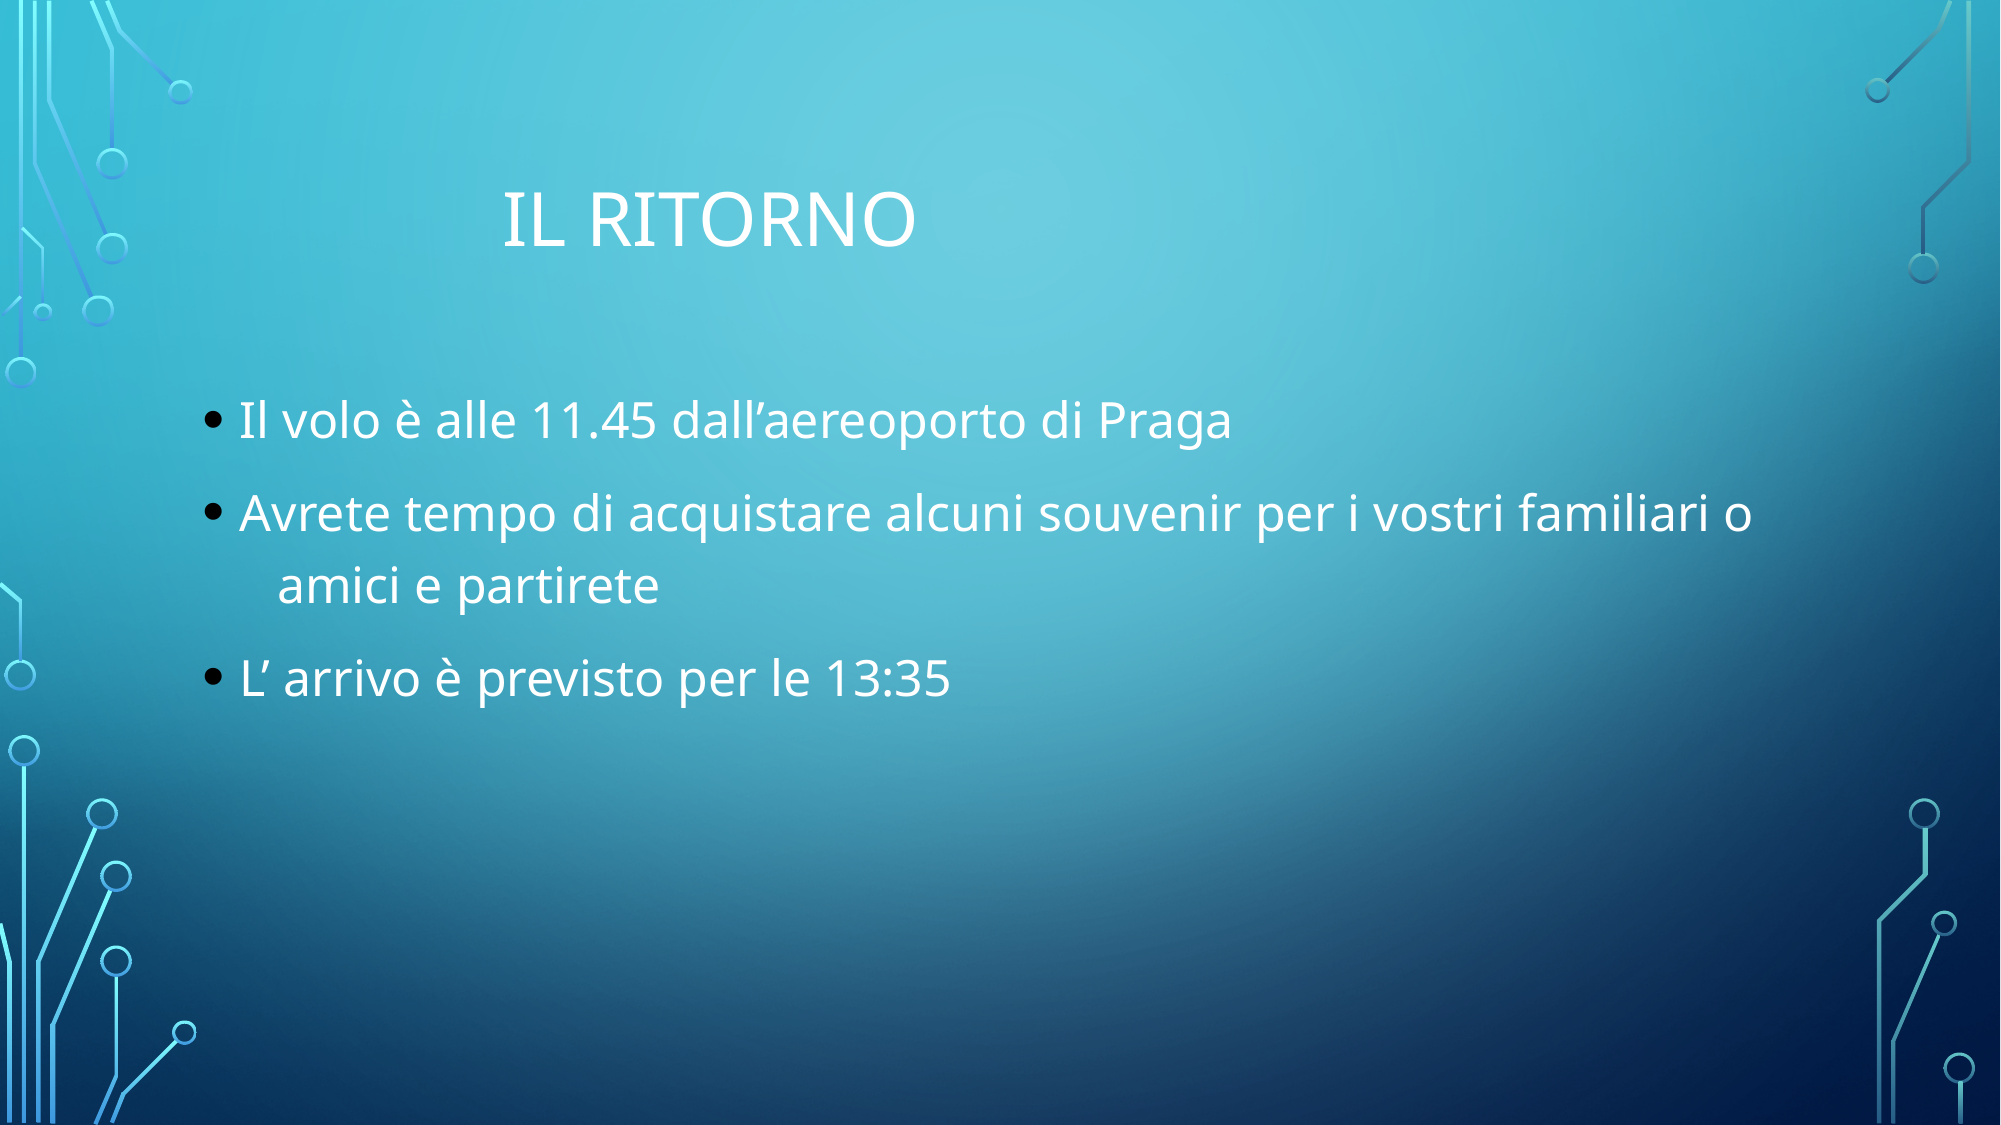

# Il ritorno
Il volo è alle 11.45 dall’aereoporto di Praga
Avrete tempo di acquistare alcuni souvenir per i vostri familiari o amici e partirete
L’ arrivo è previsto per le 13:35